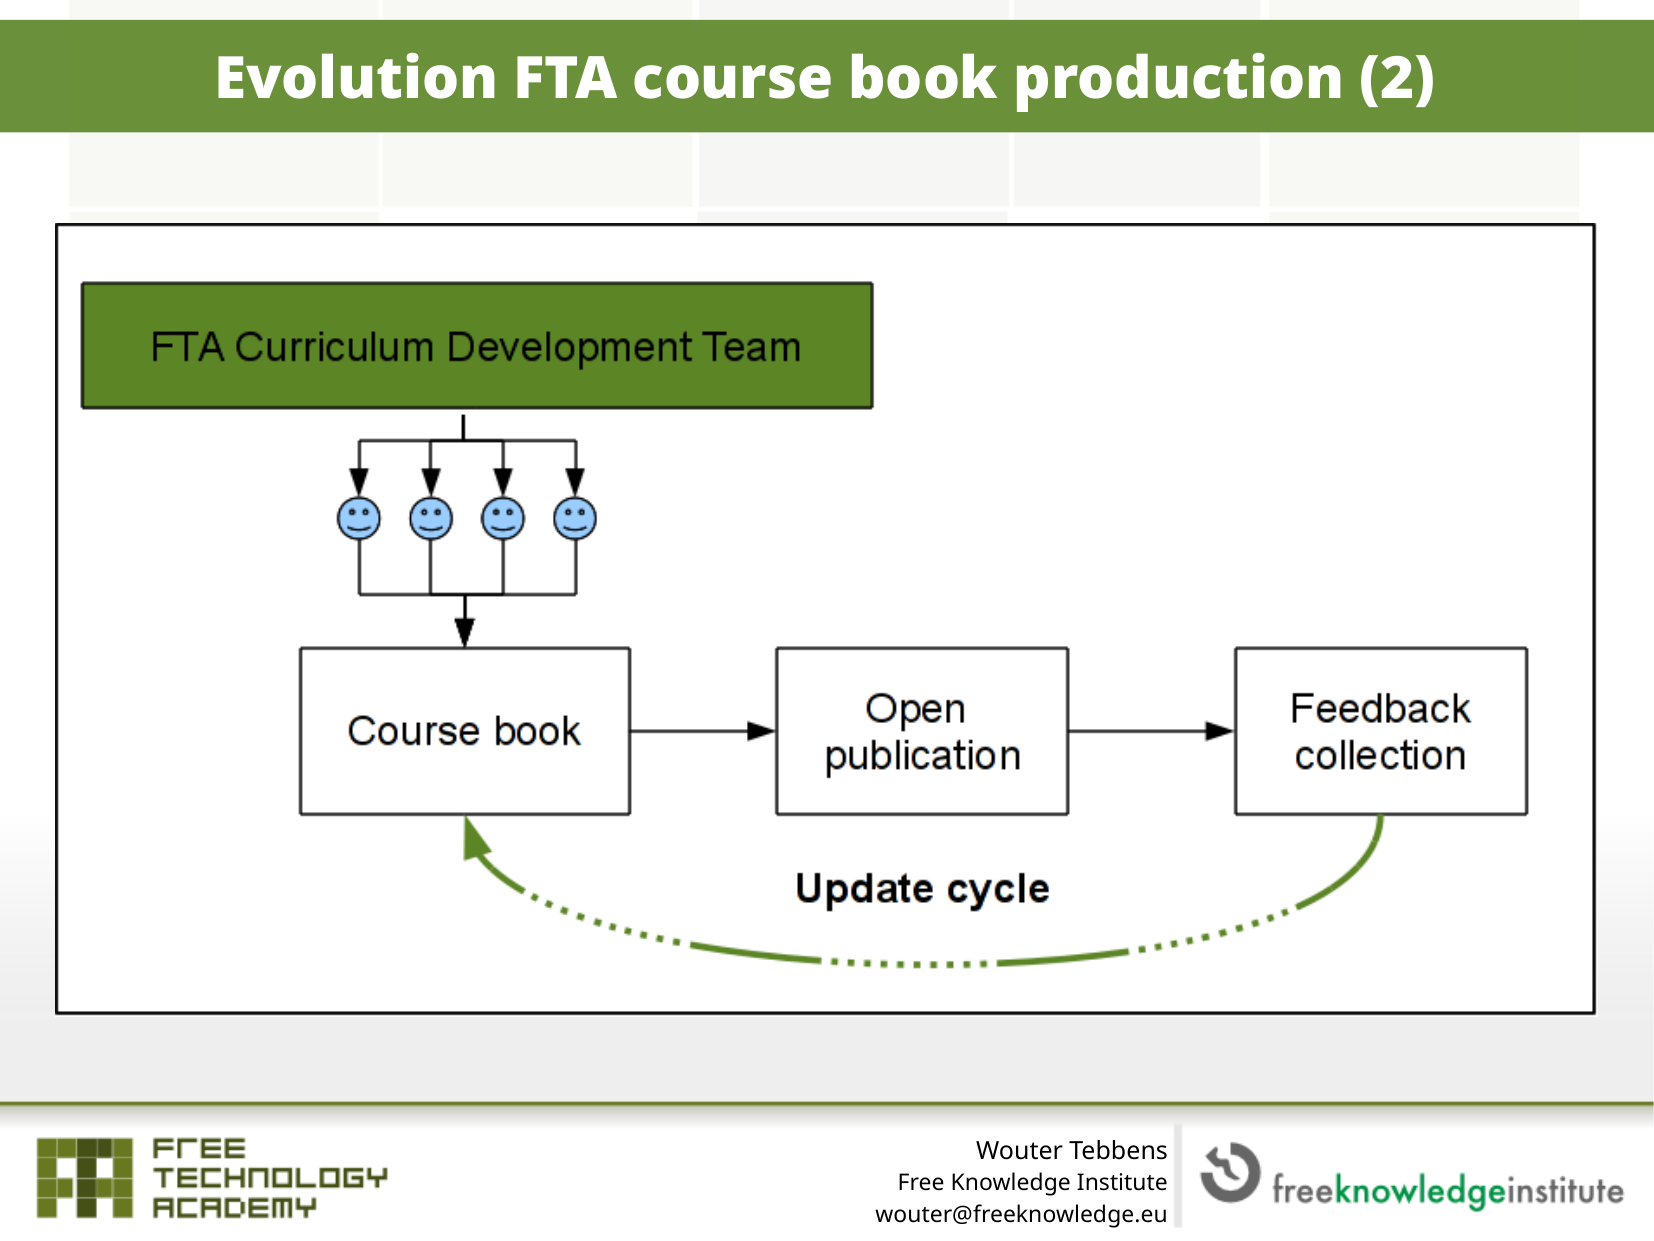

# Evolution FTA course book production (2)